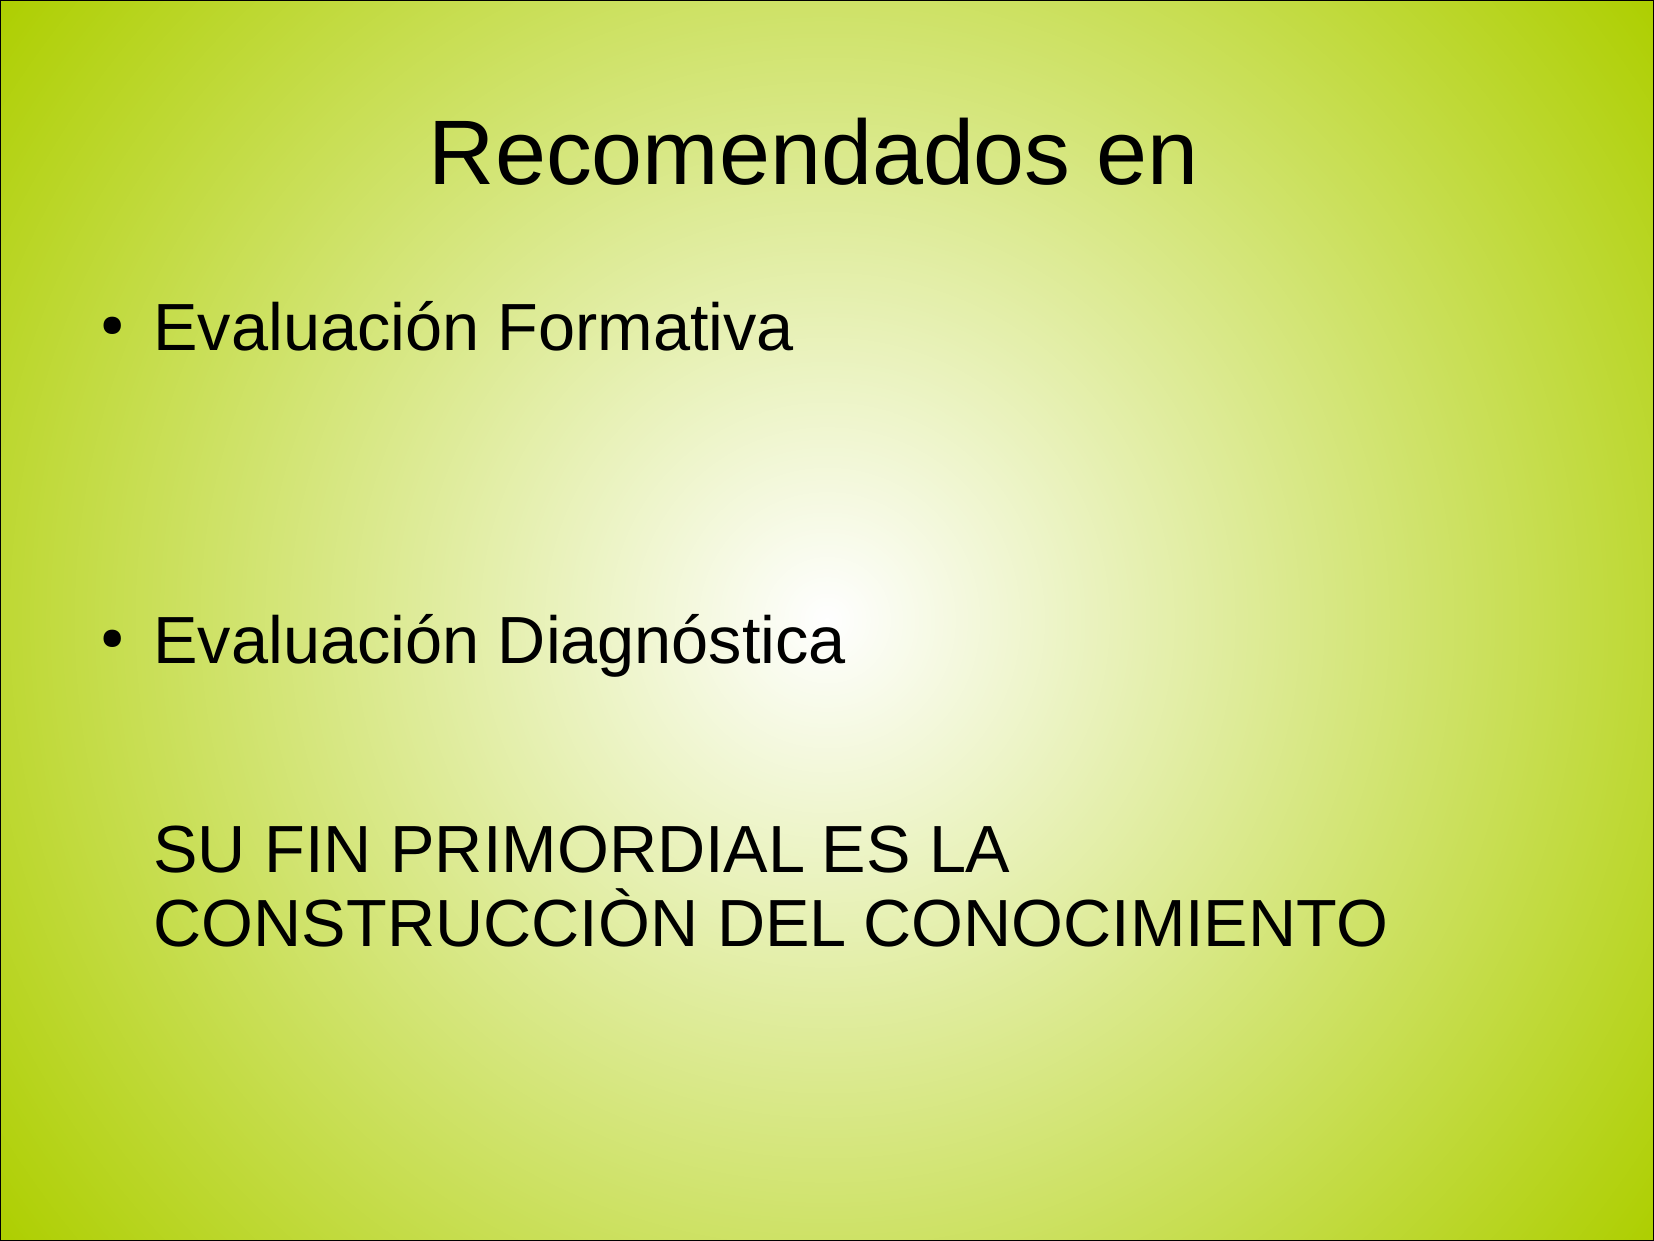

# Recomendados en
Evaluación Formativa
Evaluación Diagnóstica
SU FIN PRIMORDIAL ES LA CONSTRUCCIÒN DEL CONOCIMIENTO